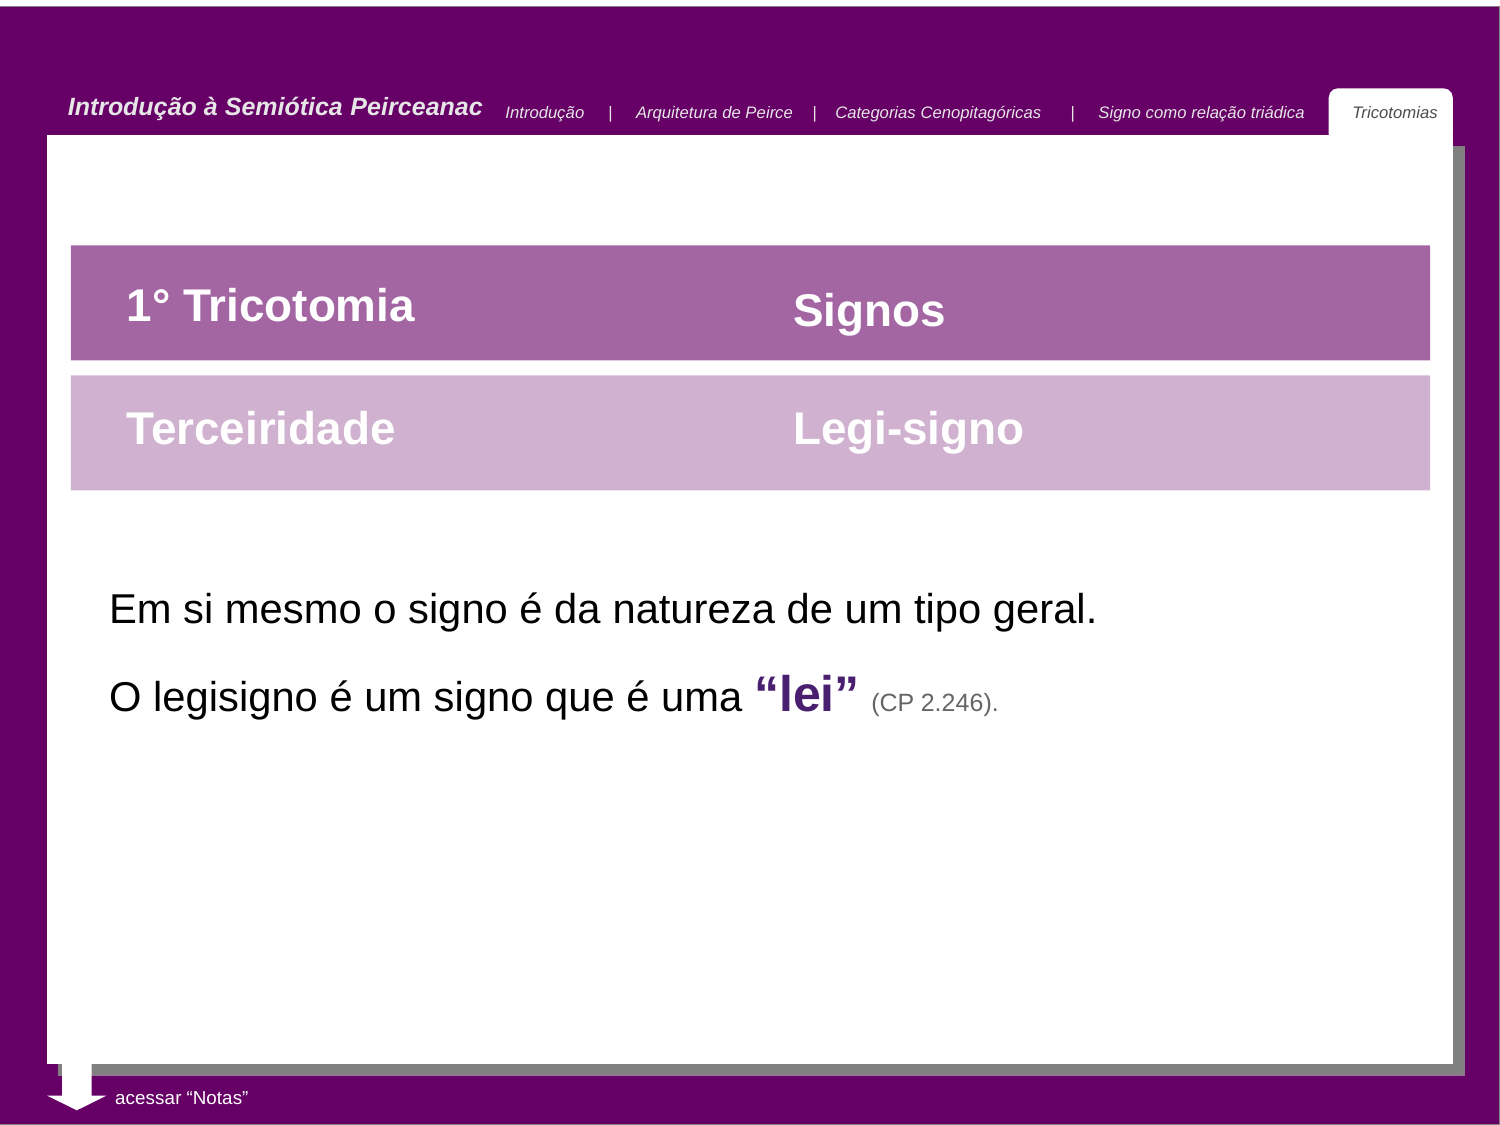

1° Tricotomia
Signos
Legi-signo
Terceiridade
Em si mesmo o signo é da natureza de um tipo geral.
O legisigno é um signo que é uma “lei” (CP 2.246).
acessar “Notas”